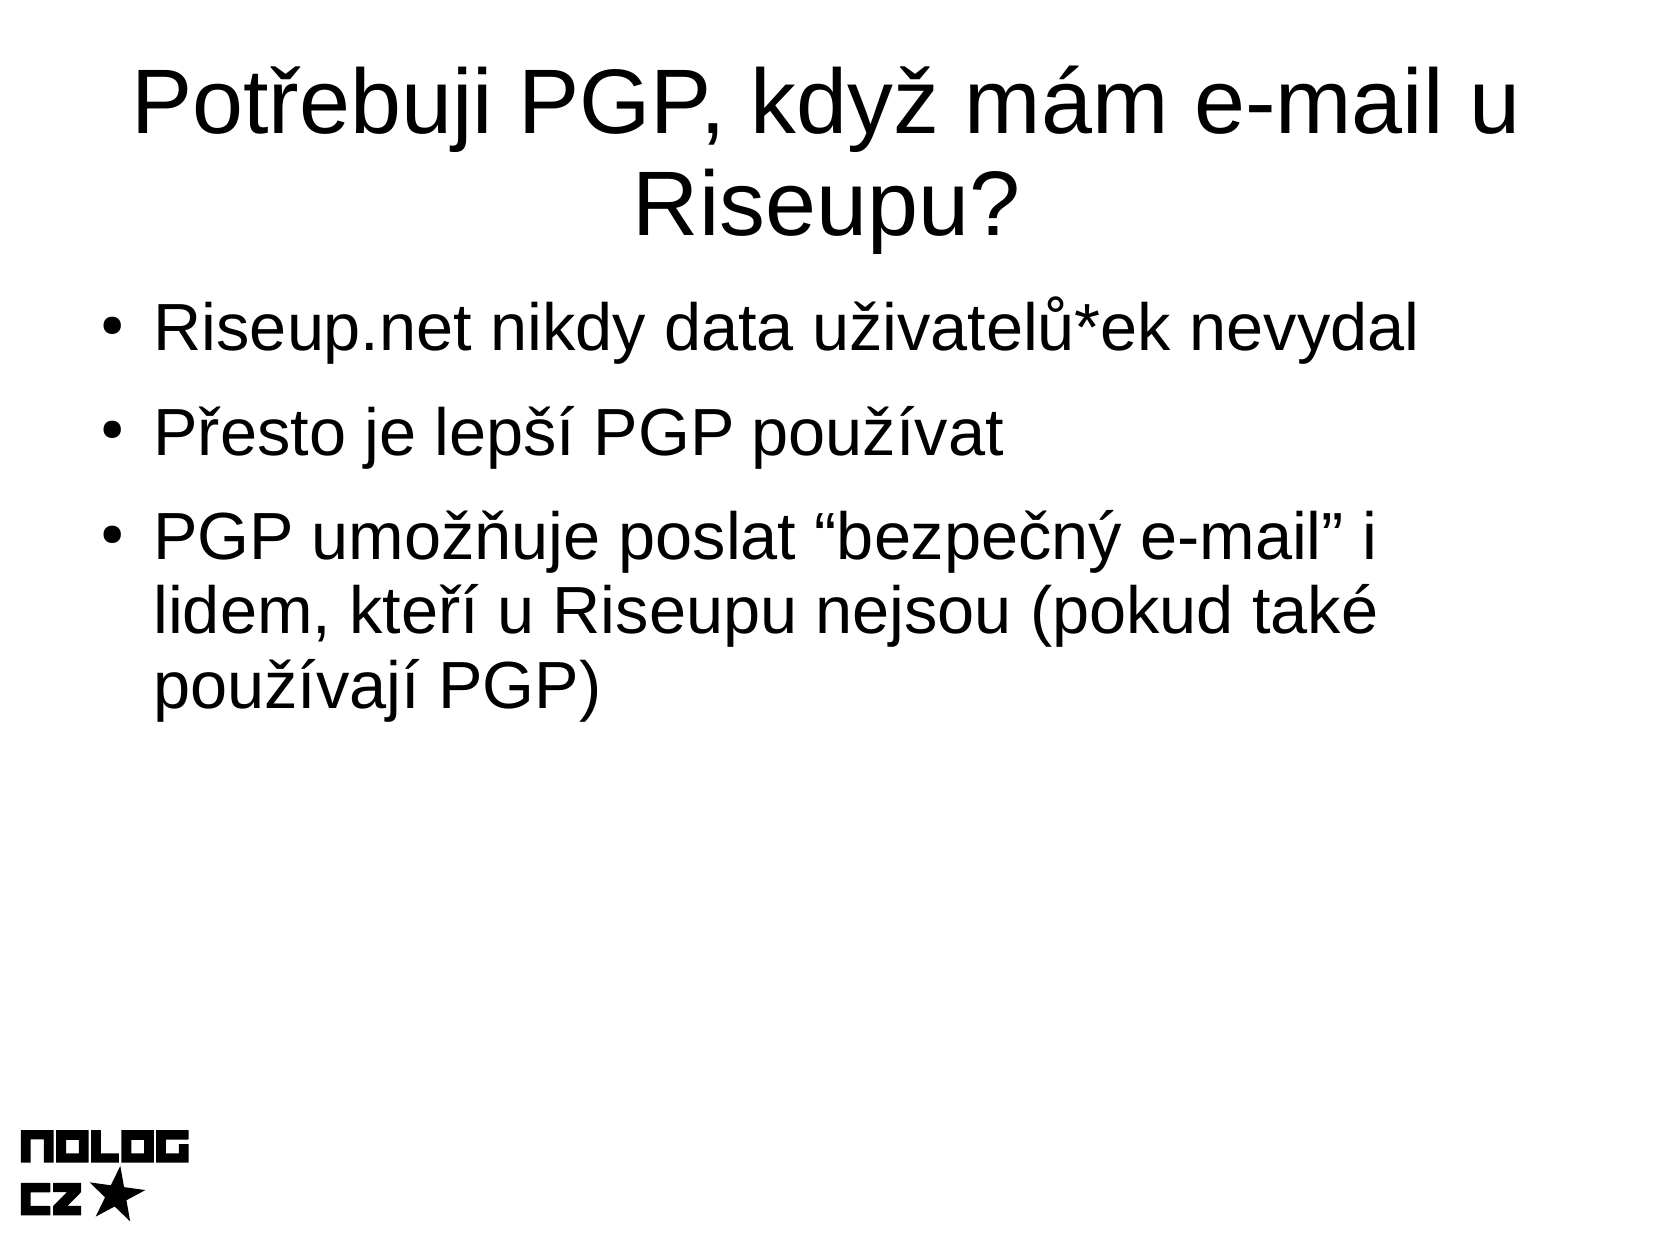

# Potřebuji PGP, když mám e-mail u Riseupu?
Riseup.net nikdy data uživatelů*ek nevydal
Přesto je lepší PGP používat
PGP umožňuje poslat “bezpečný e-mail” i lidem, kteří u Riseupu nejsou (pokud také používají PGP)